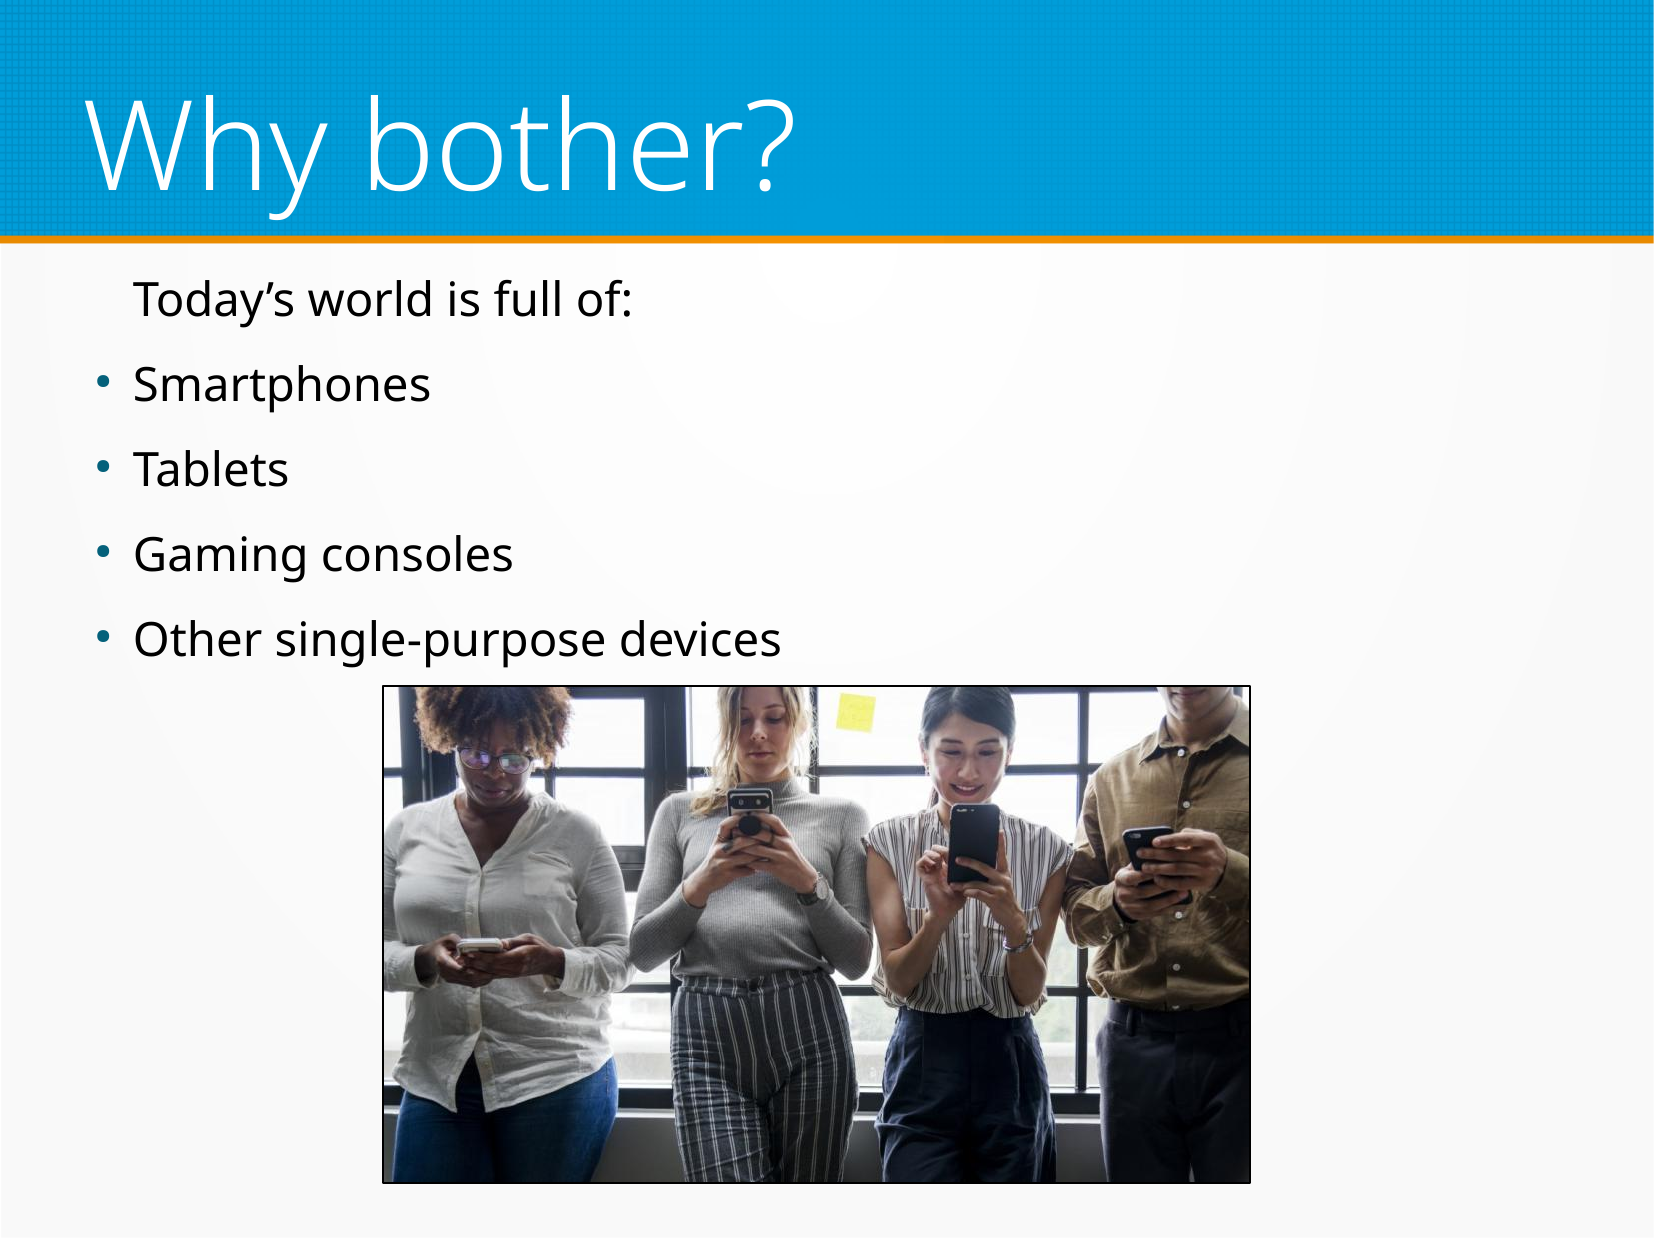

# Why bother?
Today’s world is full of:
Smartphones
Tablets
Gaming consoles
Other single-purpose devices